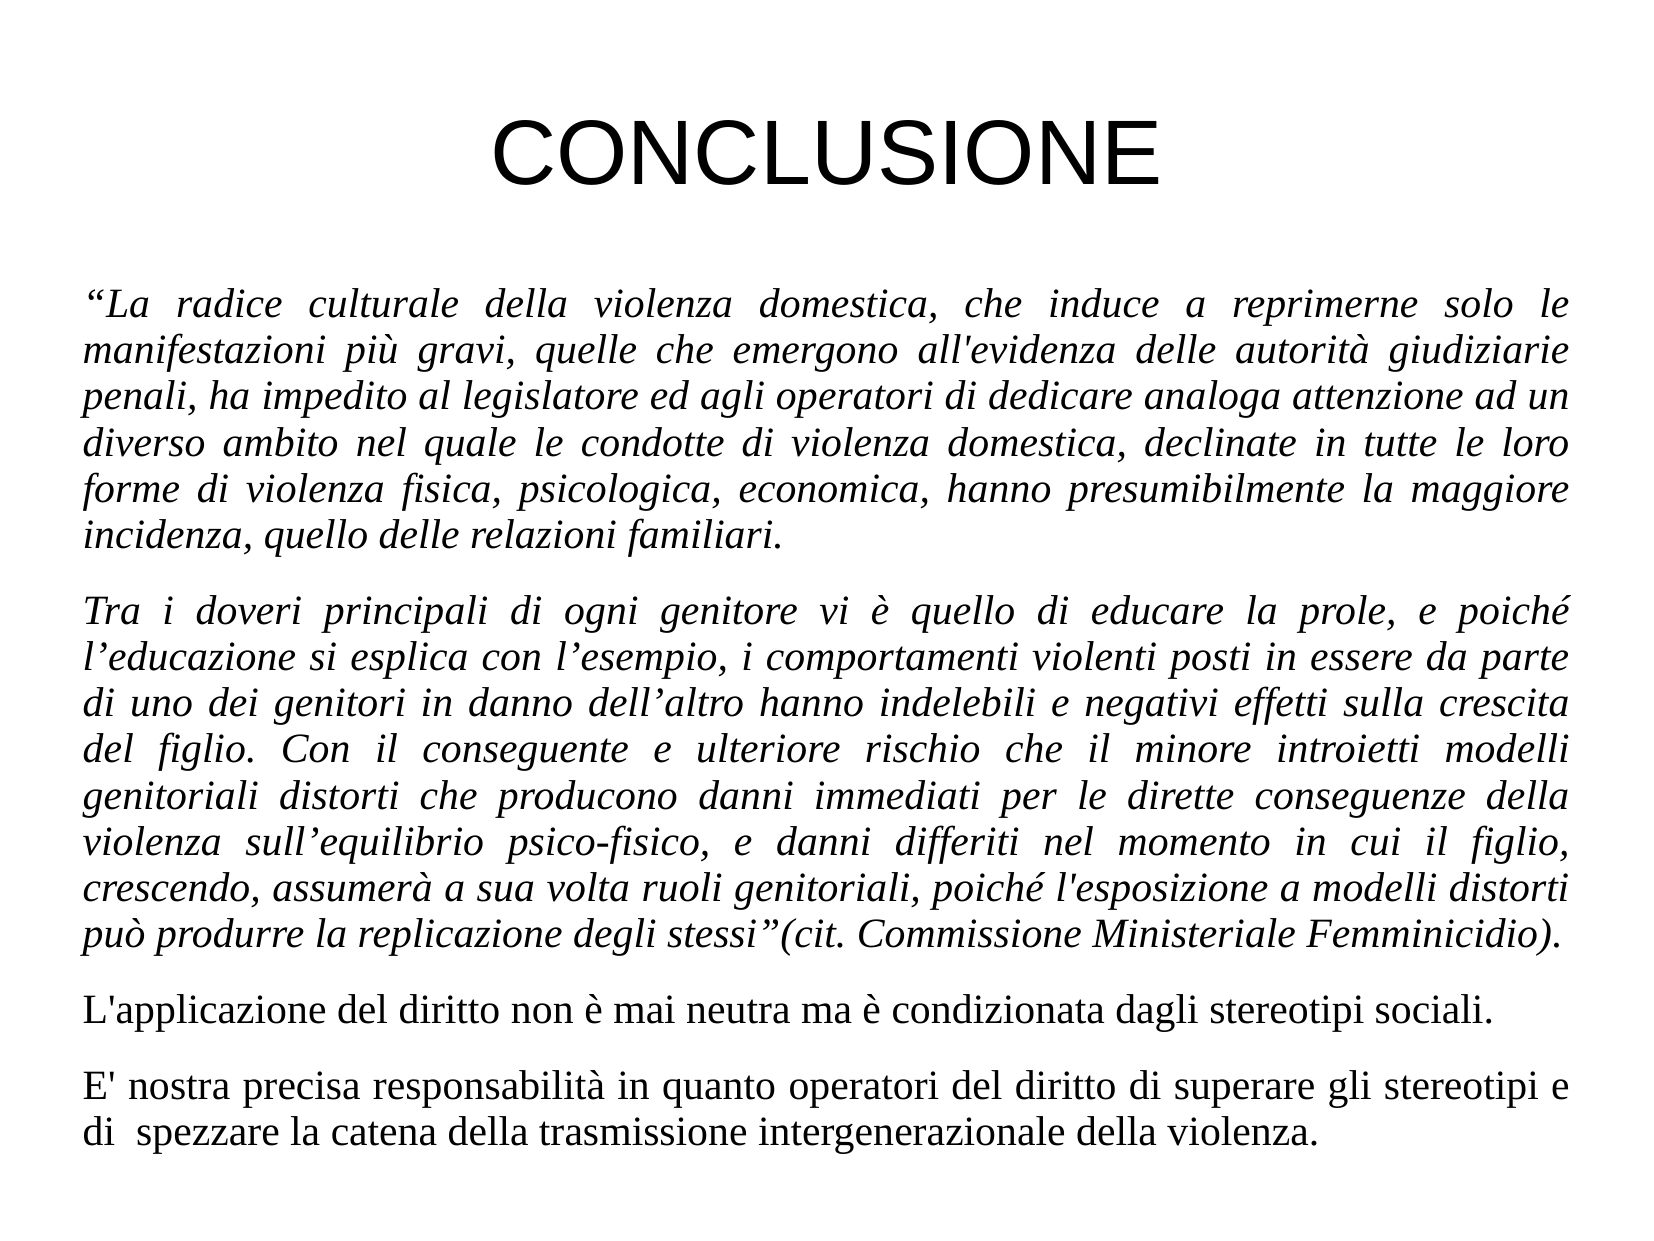

# CONCLUSIONE
“La radice culturale della violenza domestica, che induce a reprimerne solo le manifestazioni più gravi, quelle che emergono all'evidenza delle autorità giudiziarie penali, ha impedito al legislatore ed agli operatori di dedicare analoga attenzione ad un diverso ambito nel quale le condotte di violenza domestica, declinate in tutte le loro forme di violenza fisica, psicologica, economica, hanno presumibilmente la maggiore incidenza, quello delle relazioni familiari.
Tra i doveri principali di ogni genitore vi è quello di educare la prole, e poiché l’educazione si esplica con l’esempio, i comportamenti violenti posti in essere da parte di uno dei genitori in danno dell’altro hanno indelebili e negativi effetti sulla crescita del figlio. Con il conseguente e ulteriore rischio che il minore introietti modelli genitoriali distorti che producono danni immediati per le dirette conseguenze della violenza sull’equilibrio psico-fisico, e danni differiti nel momento in cui il figlio, crescendo, assumerà a sua volta ruoli genitoriali, poiché l'esposizione a modelli distorti può produrre la replicazione degli stessi”(cit. Commissione Ministeriale Femminicidio).
L'applicazione del diritto non è mai neutra ma è condizionata dagli stereotipi sociali.
E' nostra precisa responsabilità in quanto operatori del diritto di superare gli stereotipi e di spezzare la catena della trasmissione intergenerazionale della violenza.